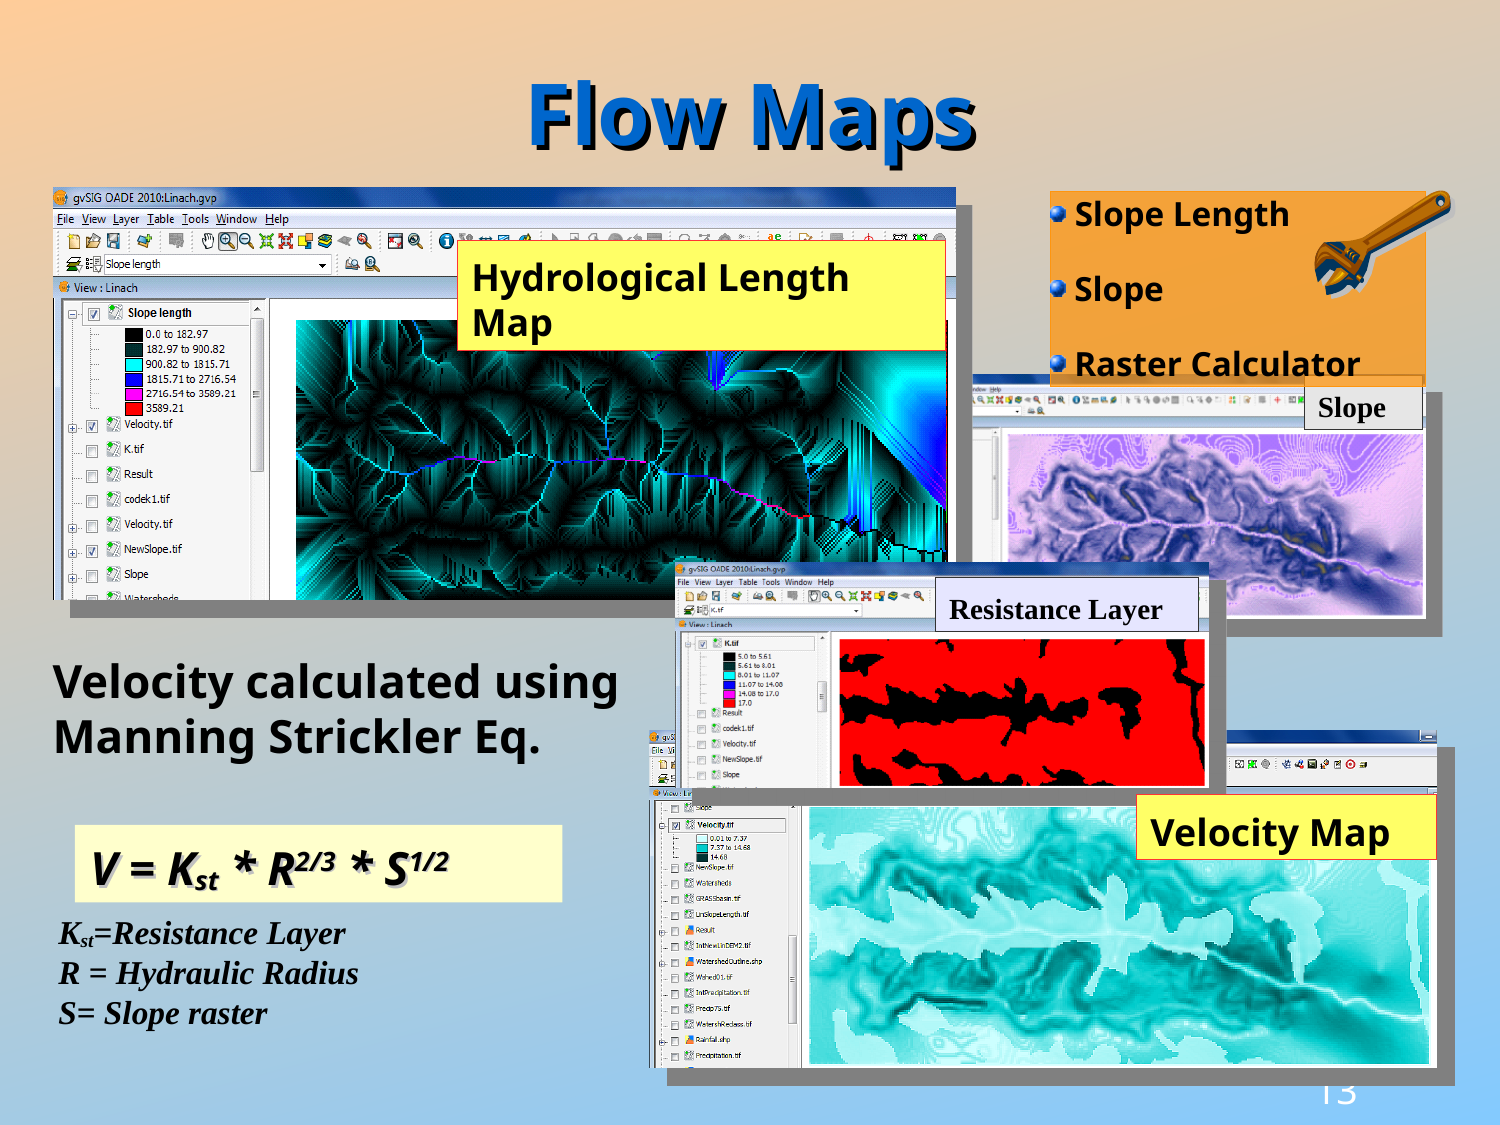

# Flow Maps
 Slope Length
 Slope
 Raster Calculator
Hydrological Length Map
Slope
Resistance Layer
Velocity calculated using Manning Strickler Eq.
Velocity Map
V = Kst * R2/3 * S1/2
Kst=Resistance Layer
R = Hydraulic Radius
S= Slope raster
13